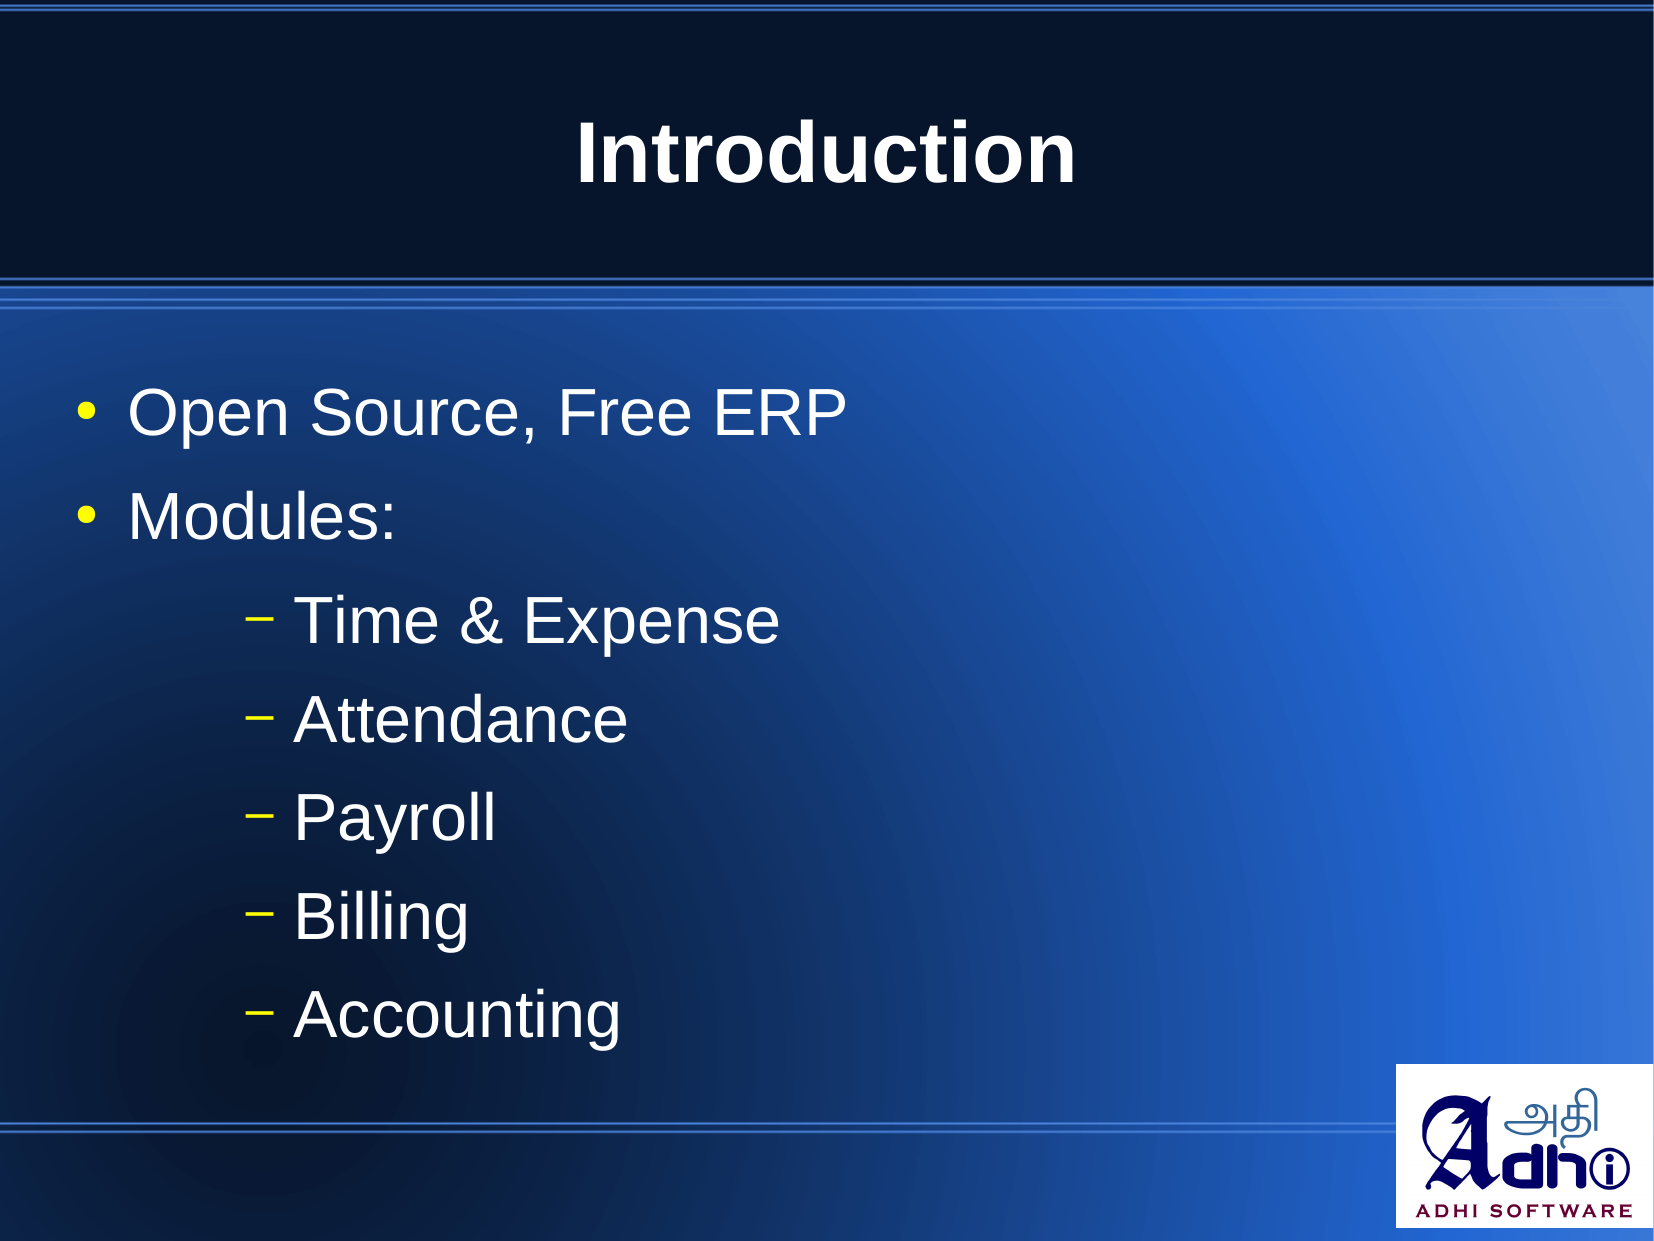

# Introduction
Open Source, Free ERP
Modules:
Time & Expense
Attendance
Payroll
Billing
Accounting